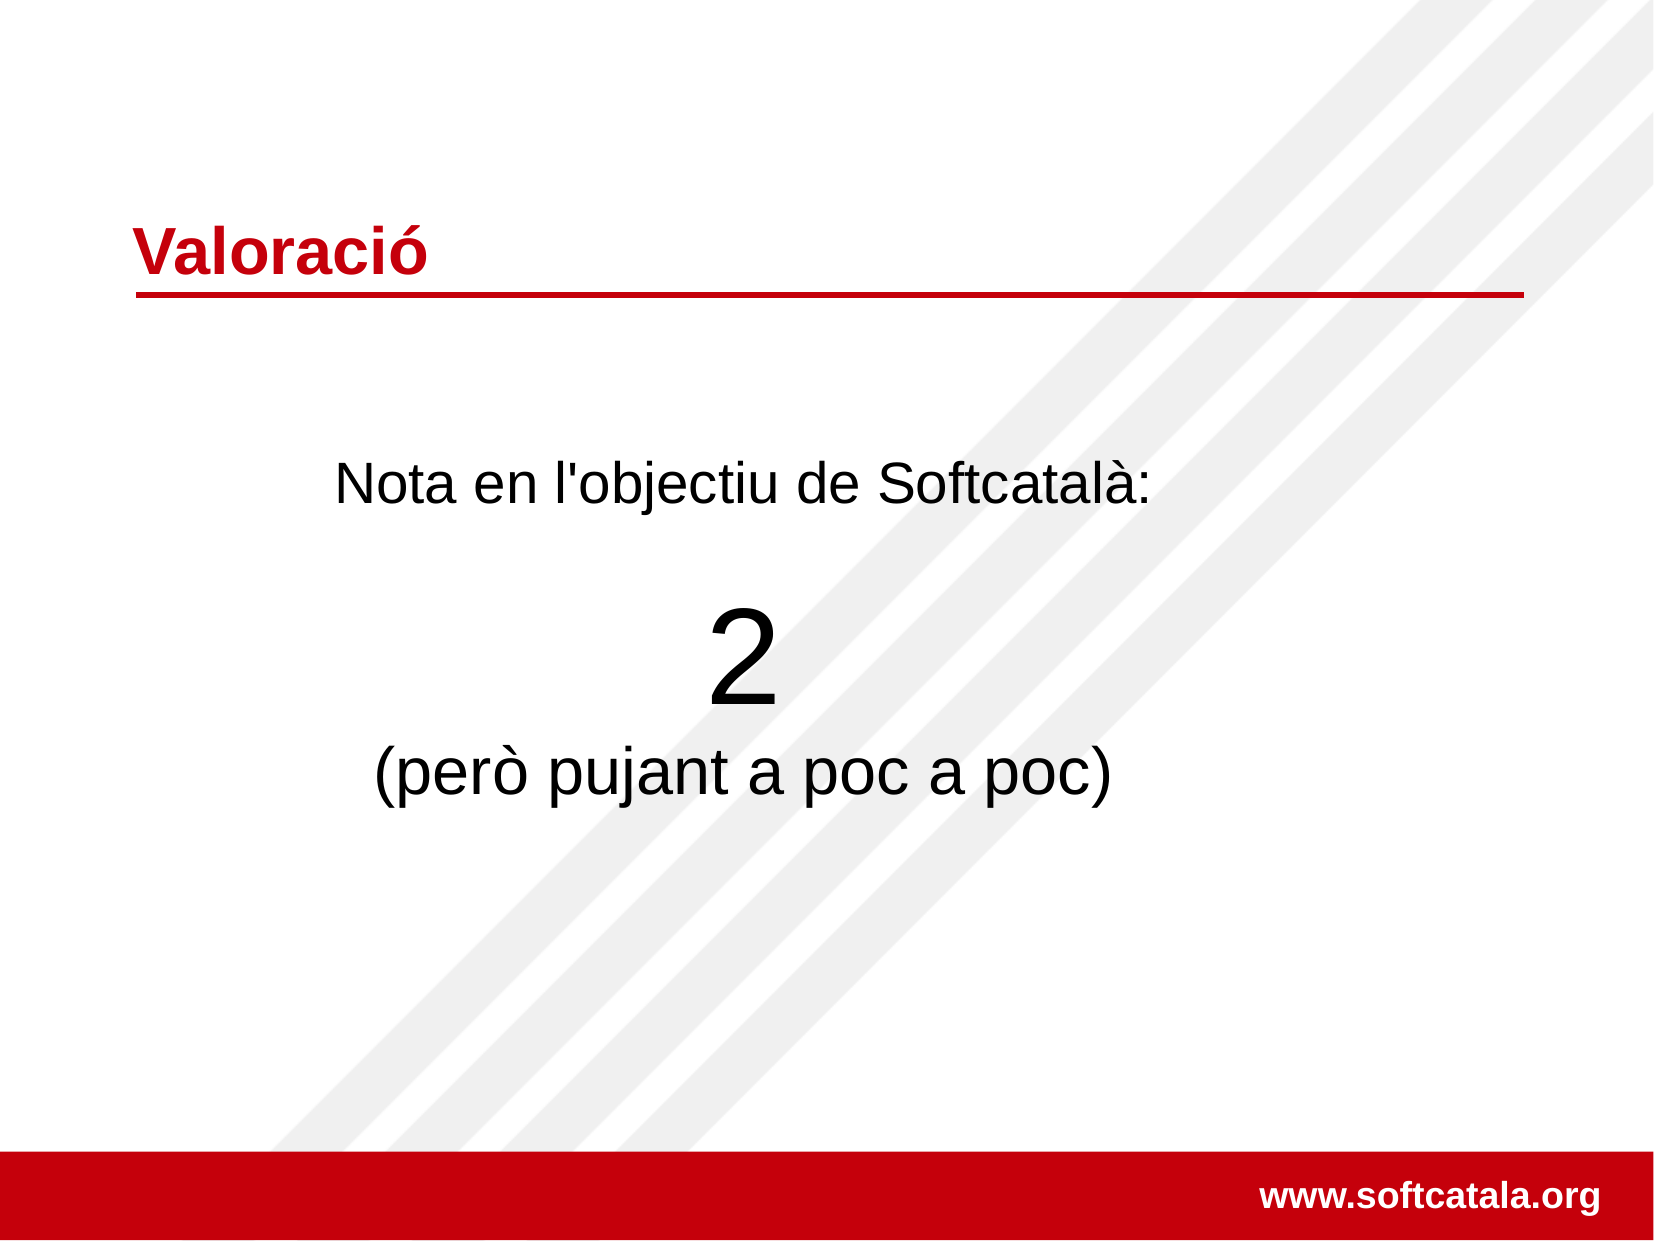

Valoració
Nota en l'objectiu de Softcatalà:
2
(però pujant a poc a poc)
 www.softcatala.org